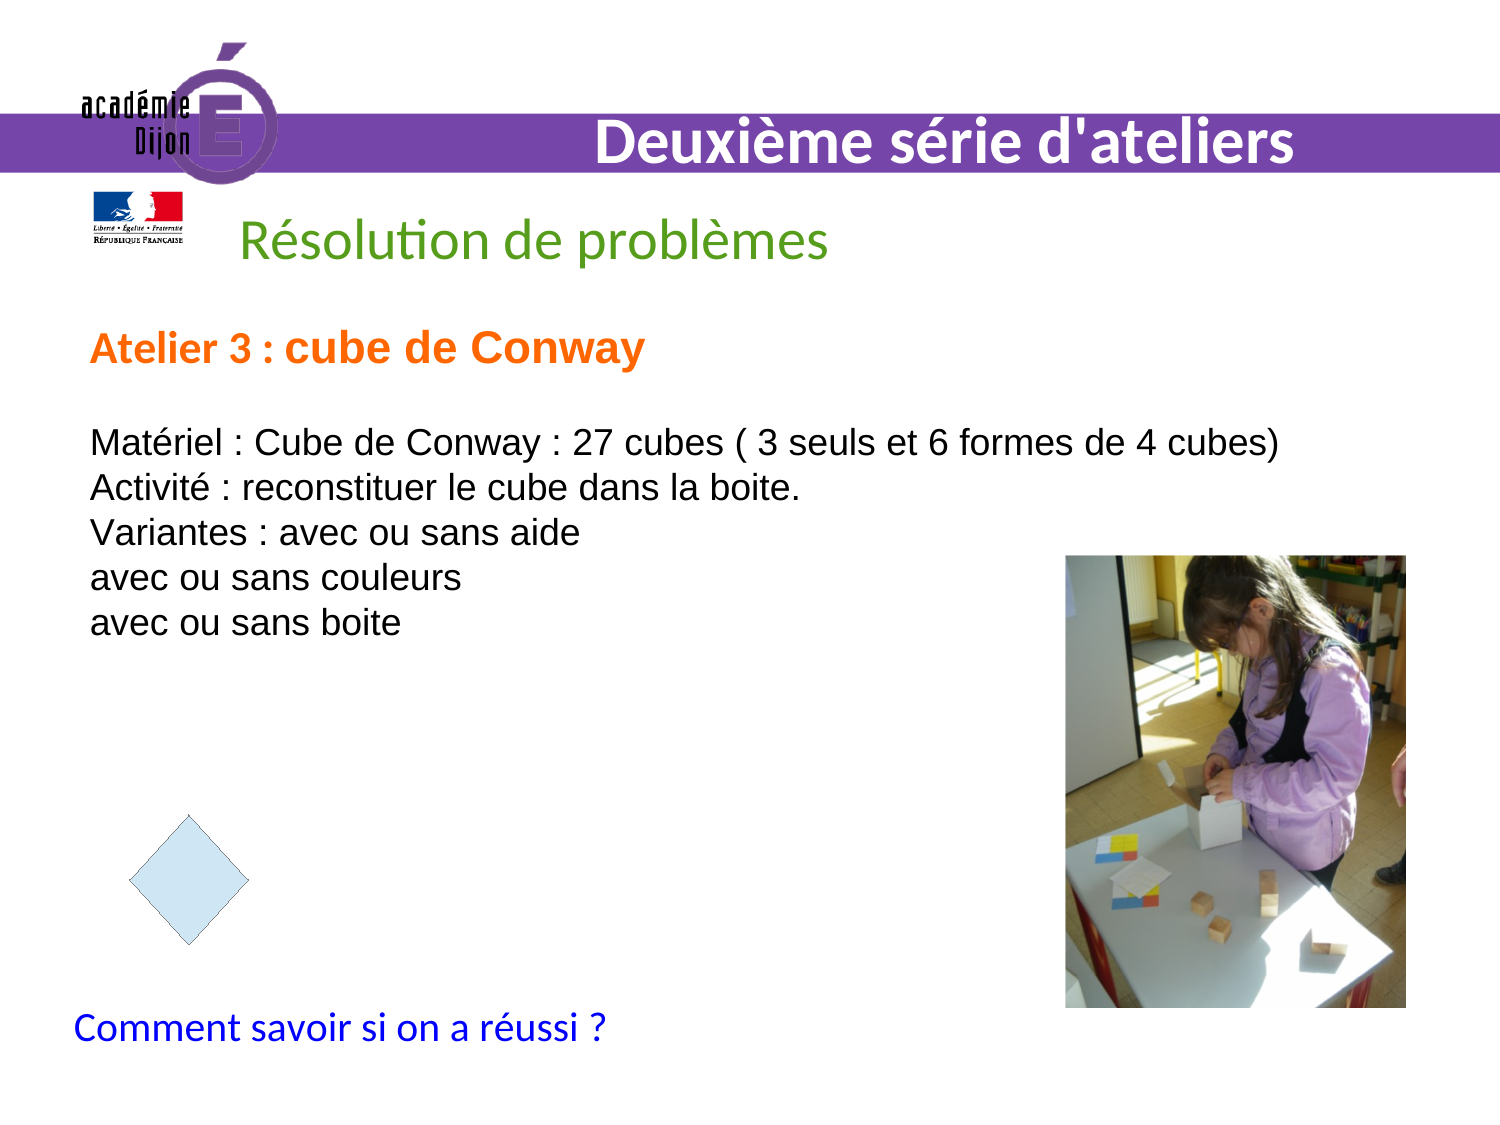

Deuxième série d'ateliers
Résolution de problèmes
Atelier 3 : cube de Conway
Matériel : Cube de Conway : 27 cubes ( 3 seuls et 6 formes de 4 cubes)
Activité : reconstituer le cube dans la boite.
Variantes : avec ou sans aide
avec ou sans couleurs
avec ou sans boite
Comment savoir si on a réussi ?